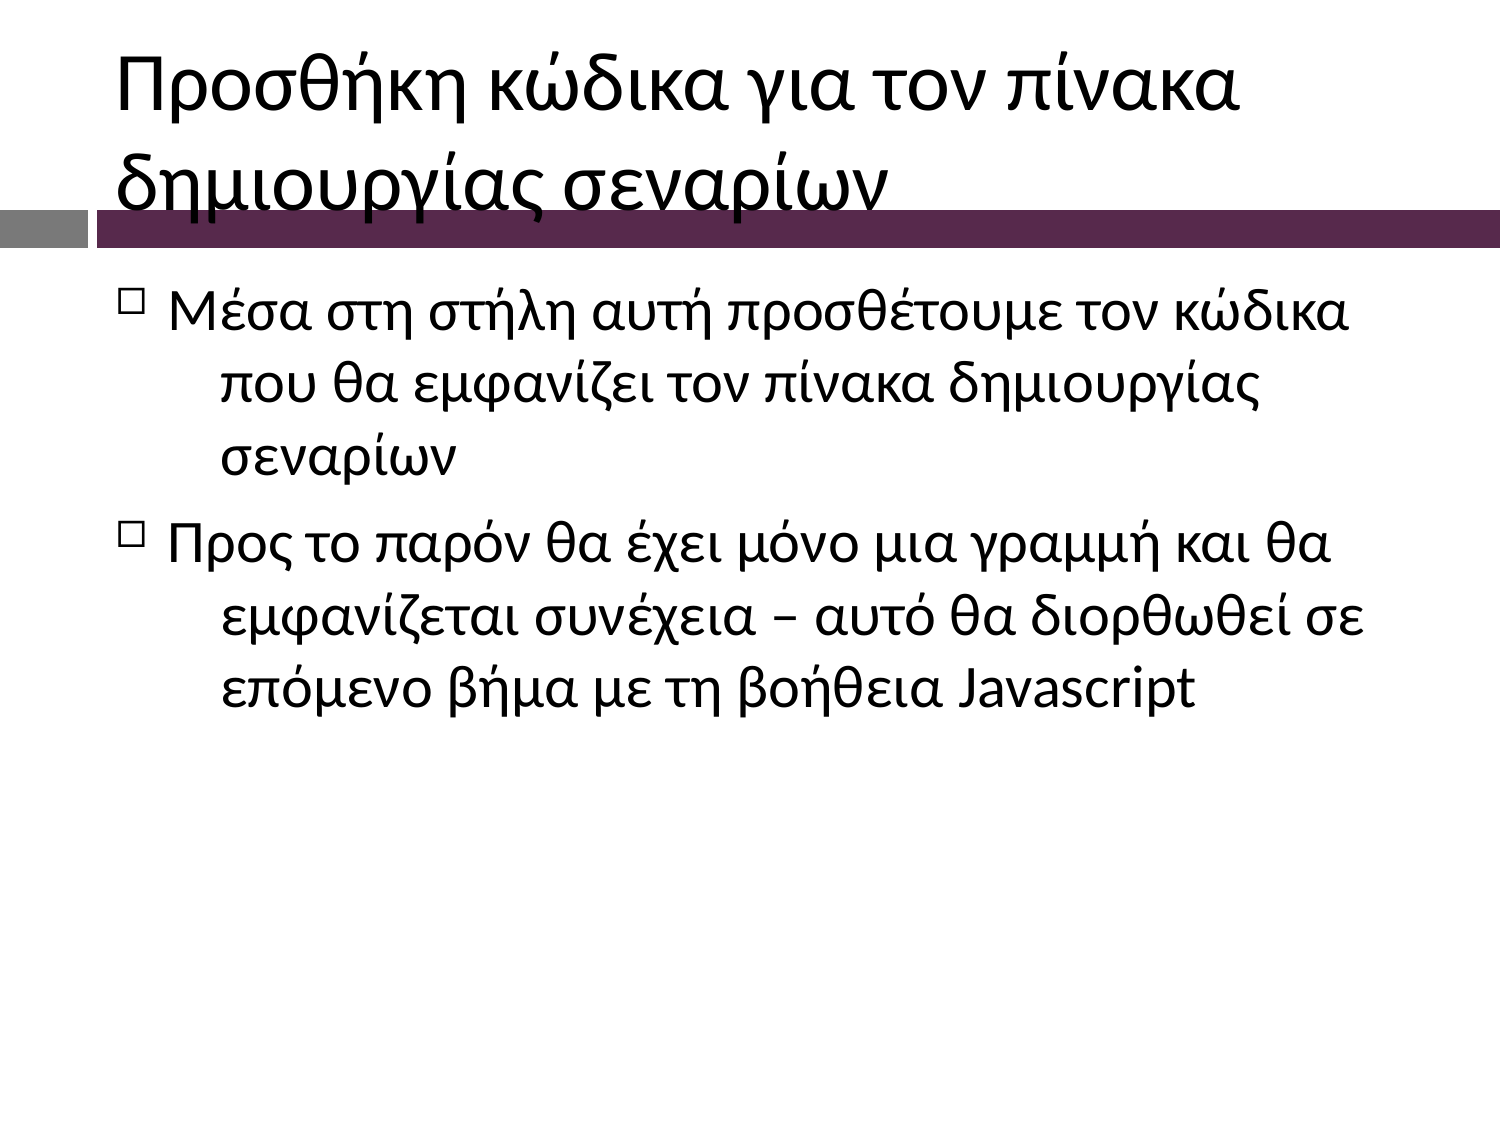

# Προσθήκη κώδικα για τον πίνακα δημιουργίας σεναρίων
Μέσα στη στήλη αυτή προσθέτουμε τον κώδικα που θα εμφανίζει τον πίνακα δημιουργίας σεναρίων
Προς το παρόν θα έχει μόνο μια γραμμή και θα εμφανίζεται συνέχεια – αυτό θα διορθωθεί σε επόμενο βήμα με τη βοήθεια Javascript